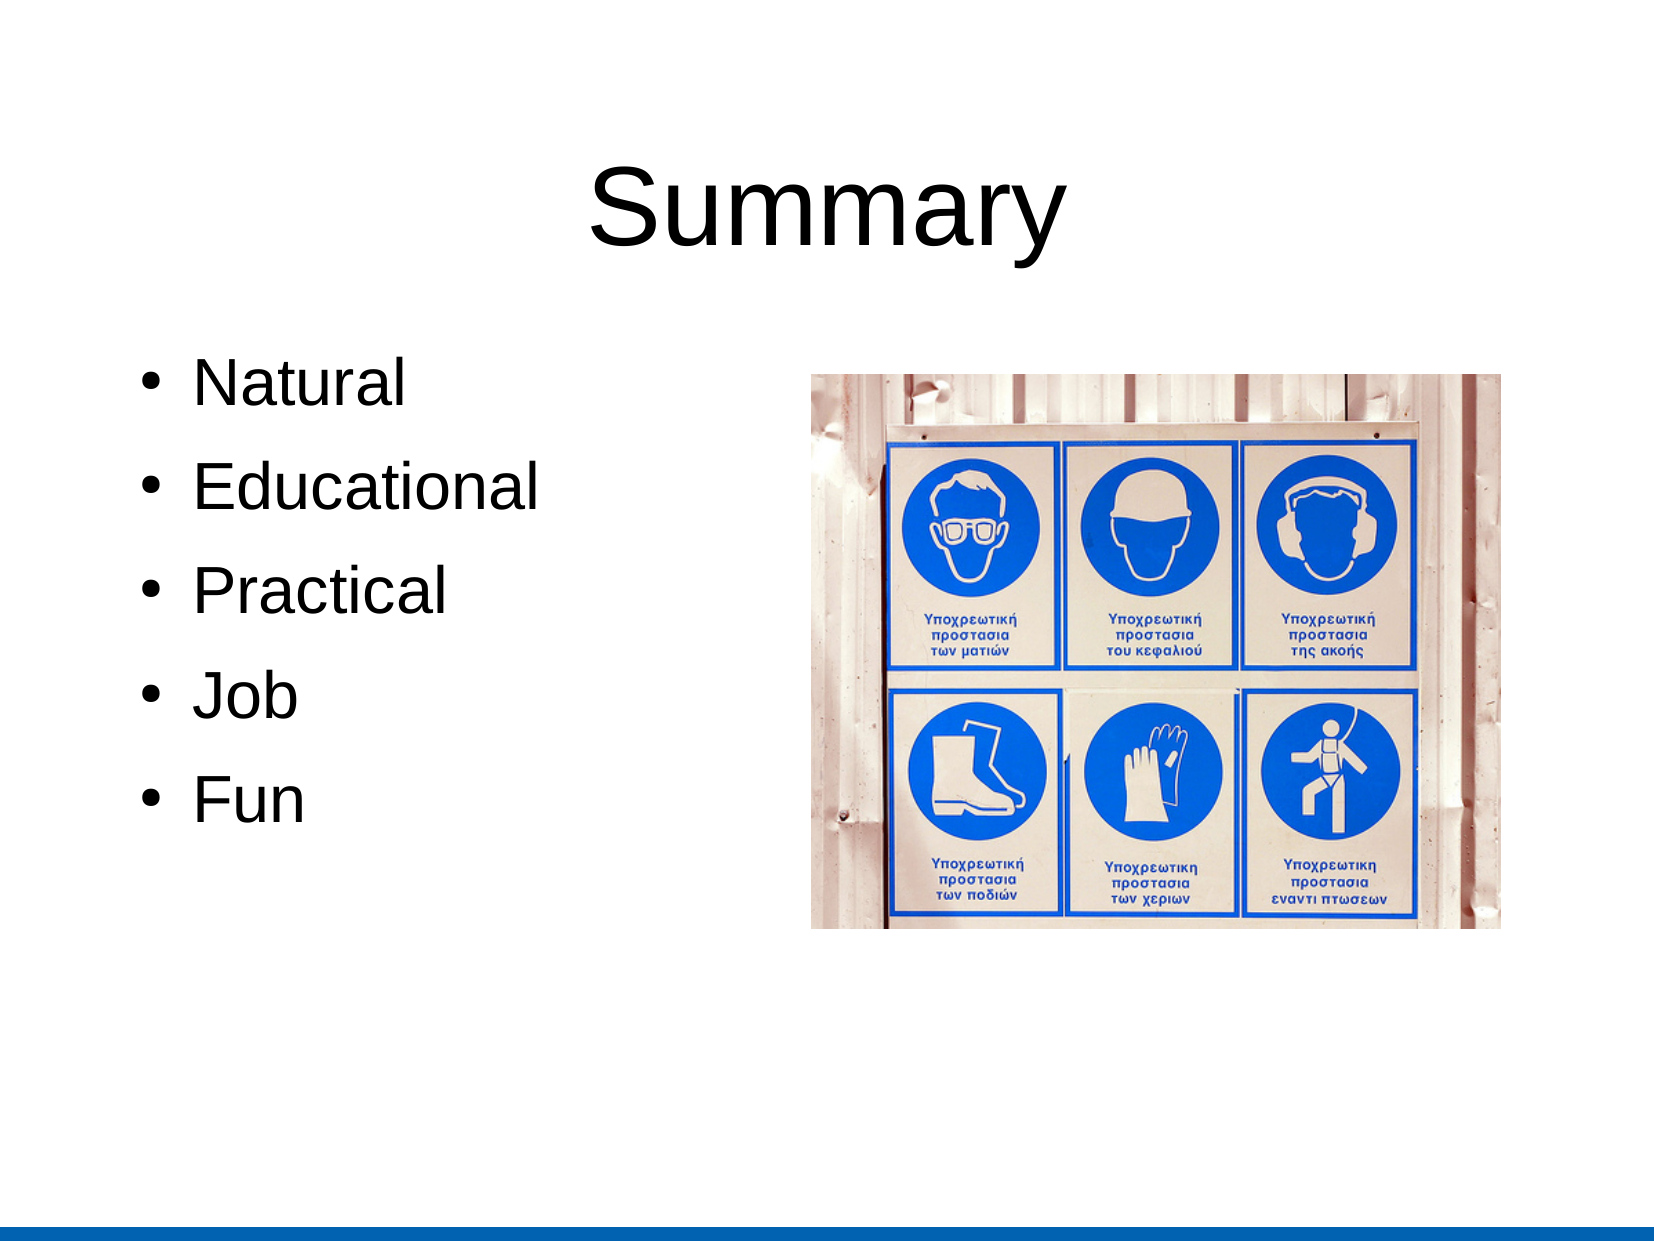

# Summary
Natural
Educational
Practical
Job
Fun